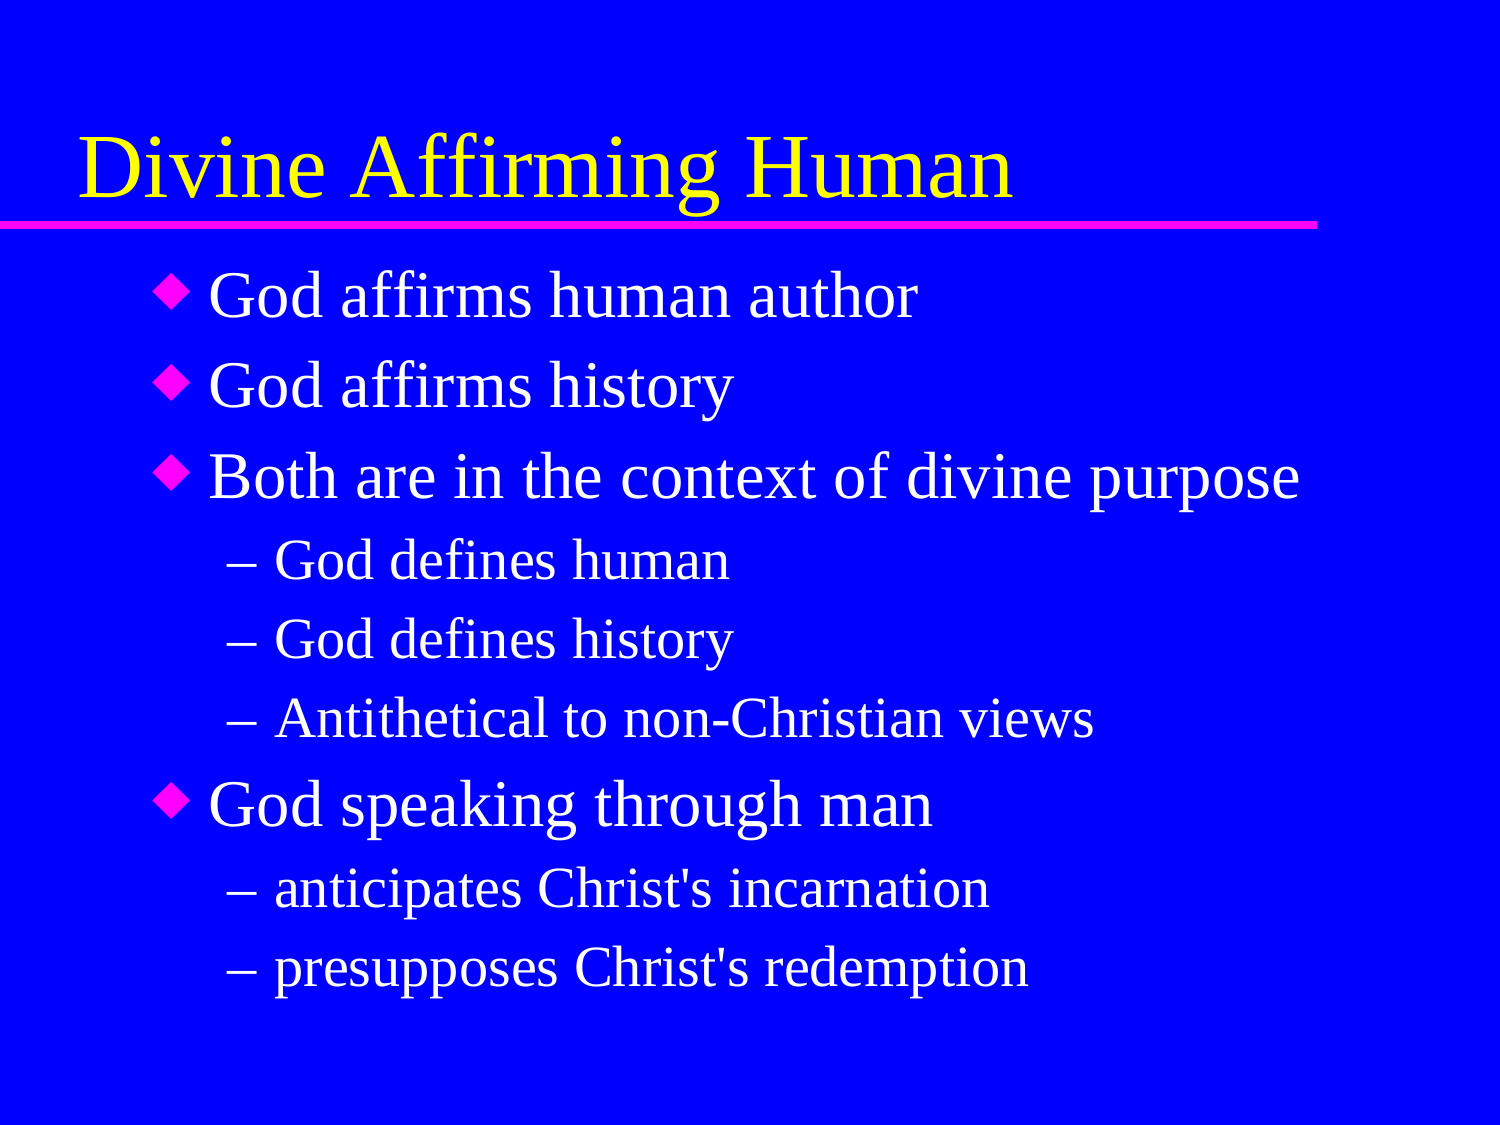

# Divine Affirming Human
God affirms human author
God affirms history
Both are in the context of divine purpose
God defines human
God defines history
Antithetical to non-Christian views
God speaking through man
anticipates Christ's incarnation
presupposes Christ's redemption